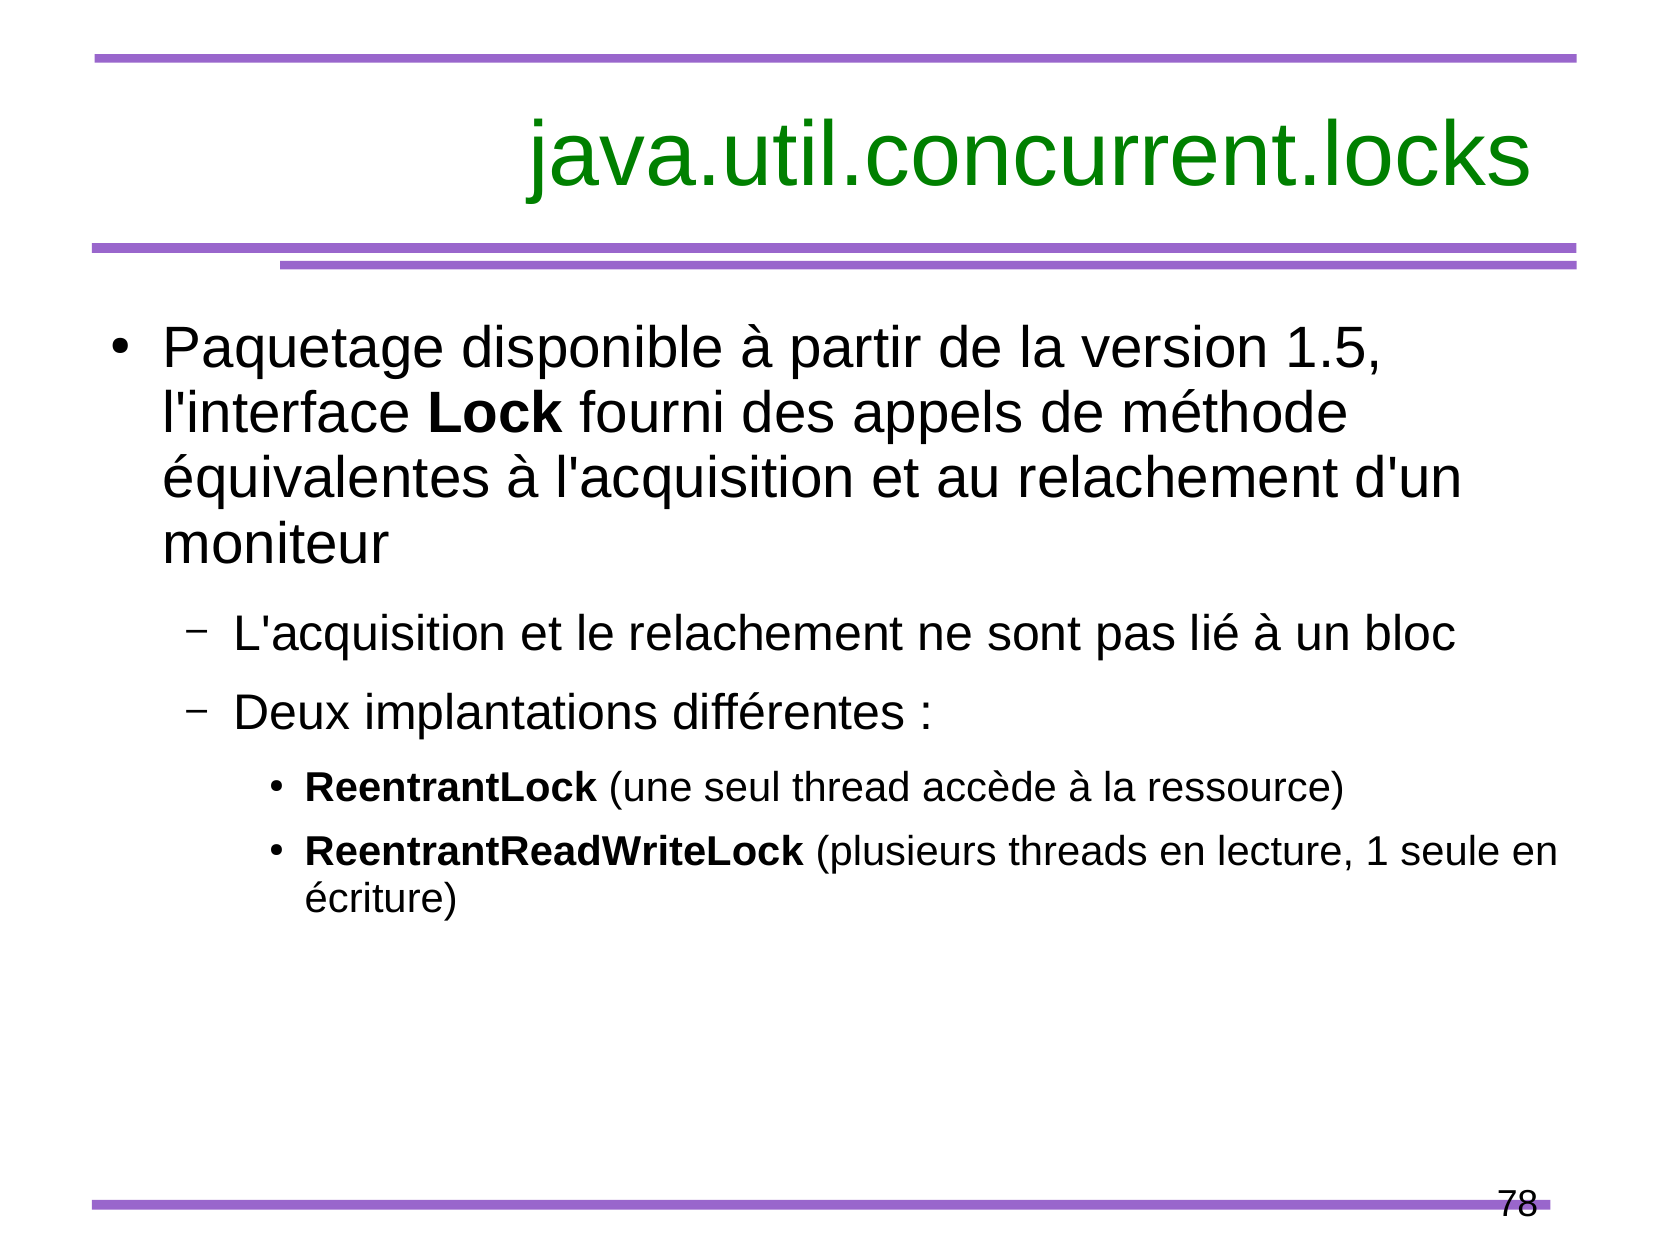

# java.util.concurrent.locks
Paquetage disponible à partir de la version 1.5, l'interface Lock fourni des appels de méthode équivalentes à l'acquisition et au relachement d'un moniteur
L'acquisition et le relachement ne sont pas lié à un bloc
Deux implantations différentes :
ReentrantLock (une seul thread accède à la ressource)
ReentrantReadWriteLock (plusieurs threads en lecture, 1 seule en écriture)